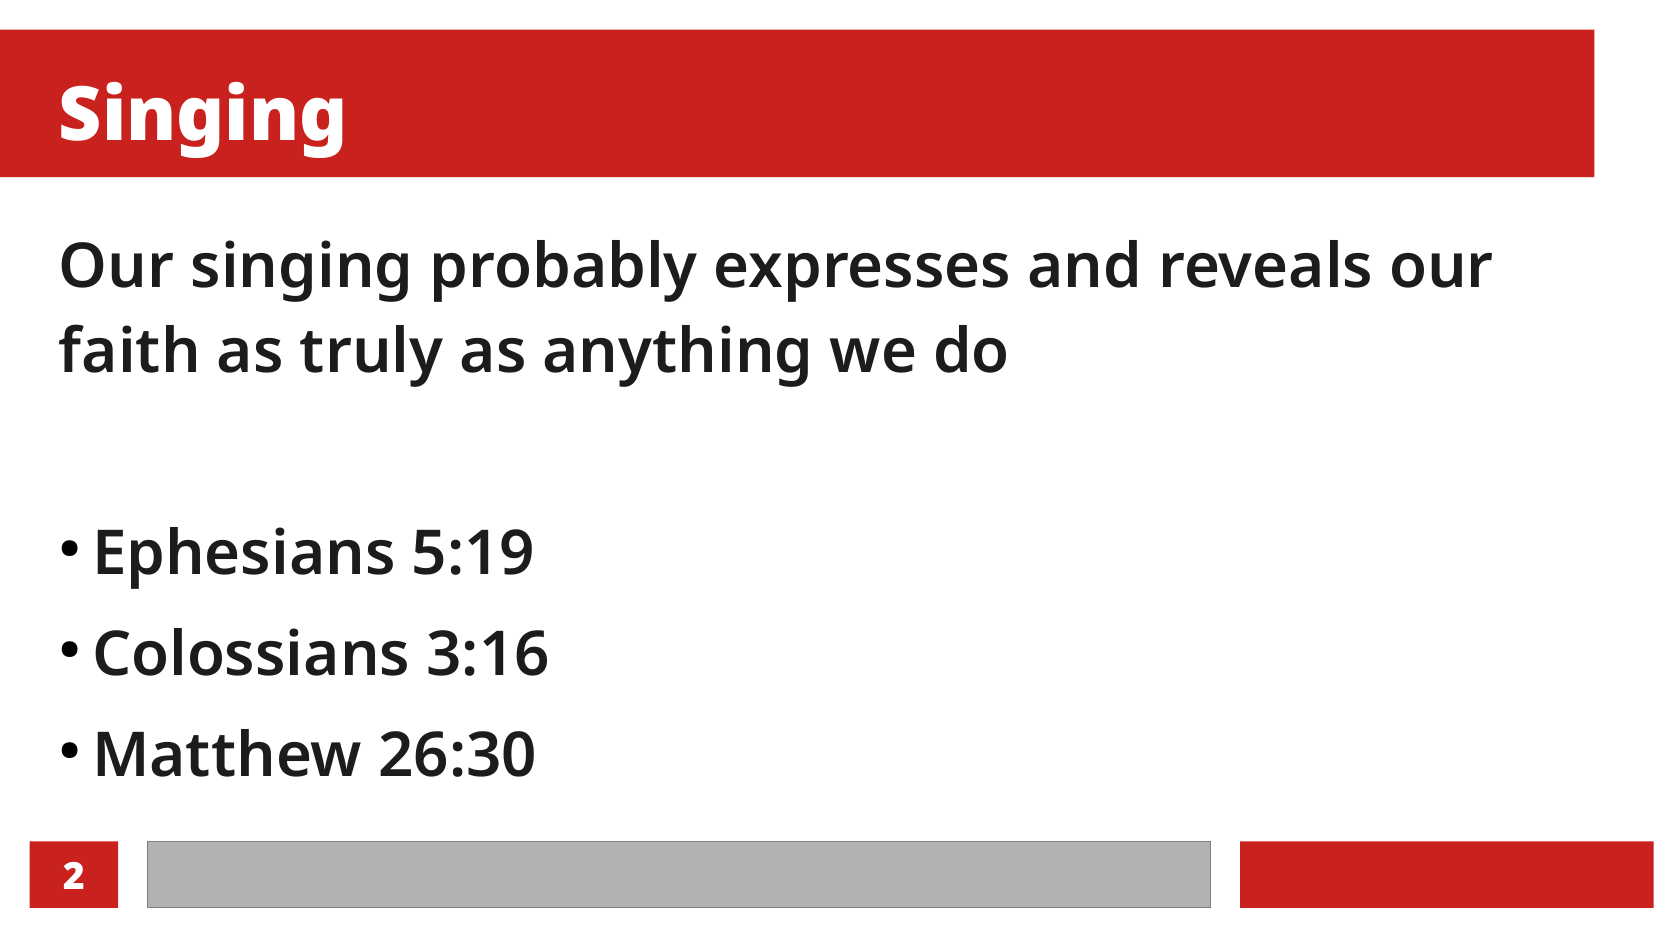

# Singing
Our singing probably expresses and reveals our faith as truly as anything we do
Ephesians 5:19
Colossians 3:16
Matthew 26:30
2